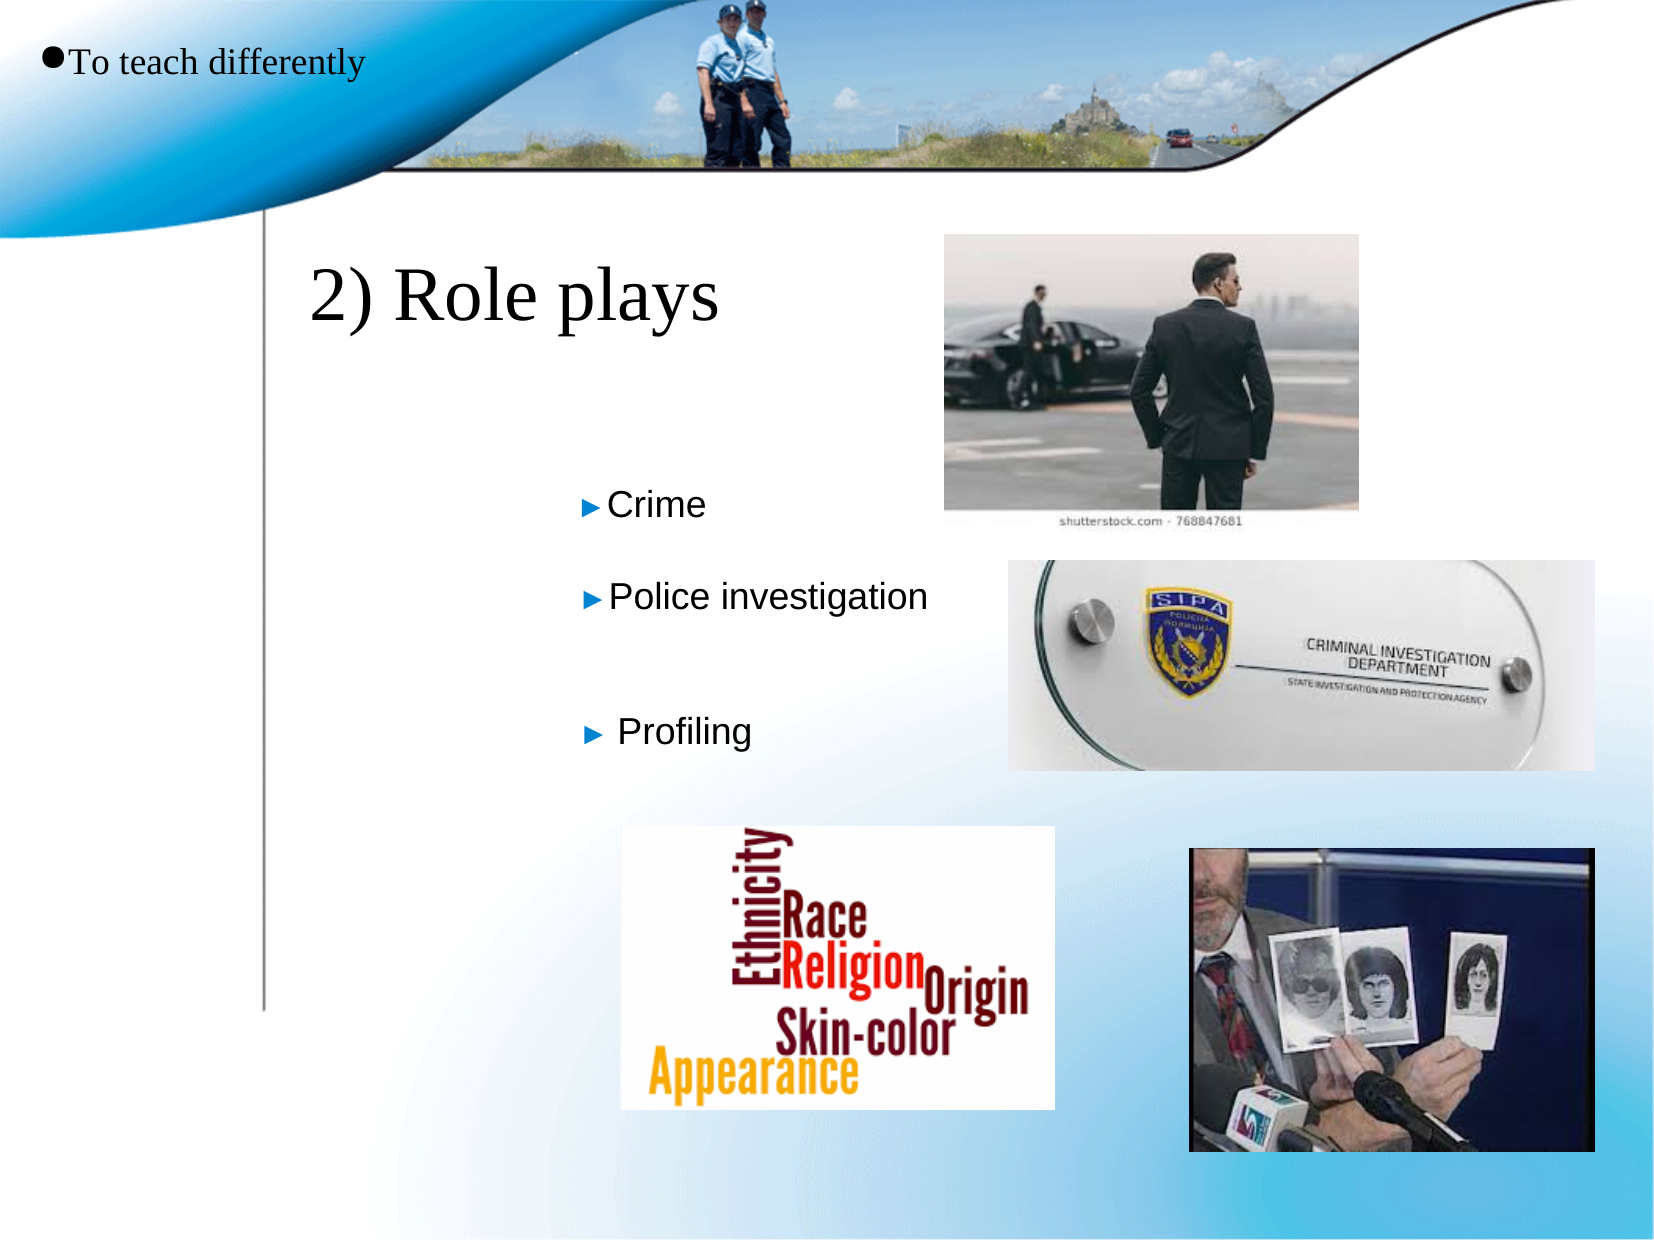

To teach differently
2) Role plays
►Crime
►Police investigation
► Profiling